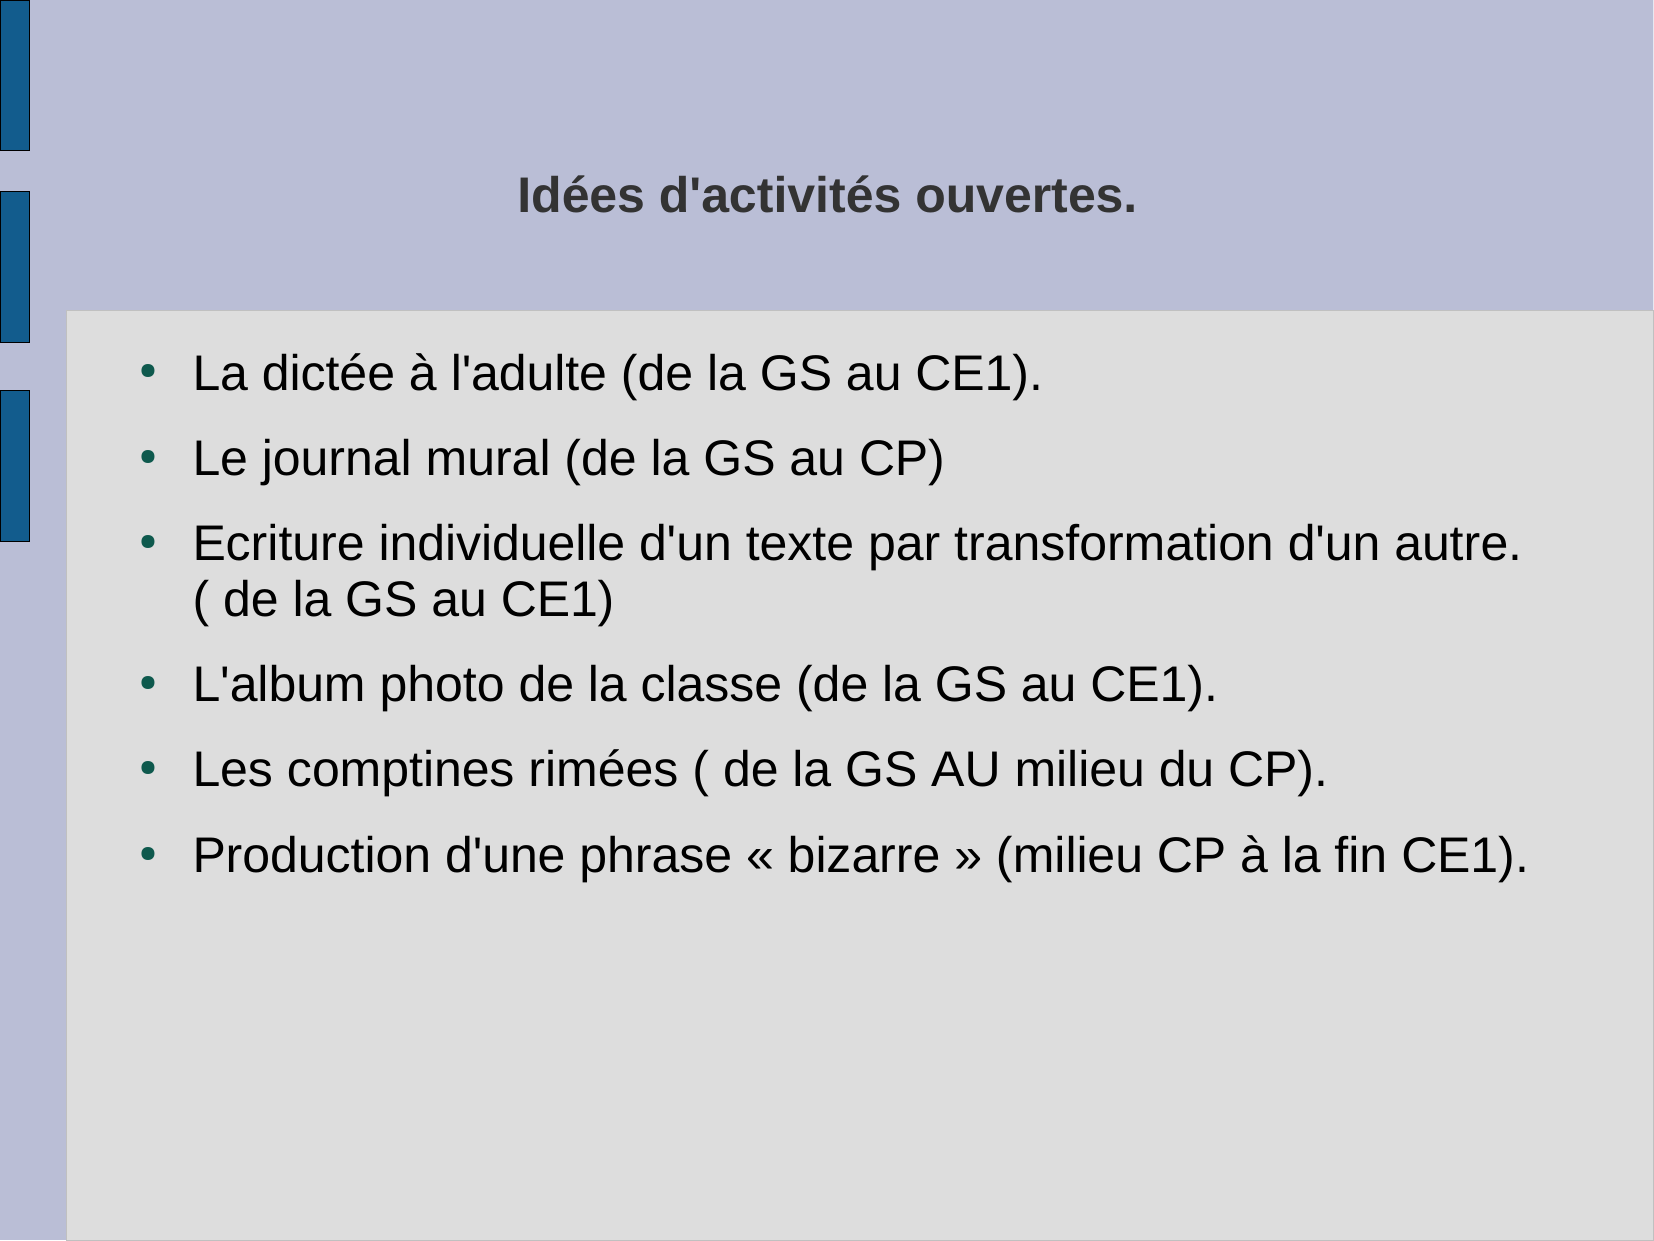

# Idées d'activités ouvertes.
La dictée à l'adulte (de la GS au CE1).
Le journal mural (de la GS au CP)
Ecriture individuelle d'un texte par transformation d'un autre.( de la GS au CE1)
L'album photo de la classe (de la GS au CE1).
Les comptines rimées ( de la GS AU milieu du CP).
Production d'une phrase « bizarre » (milieu CP à la fin CE1).